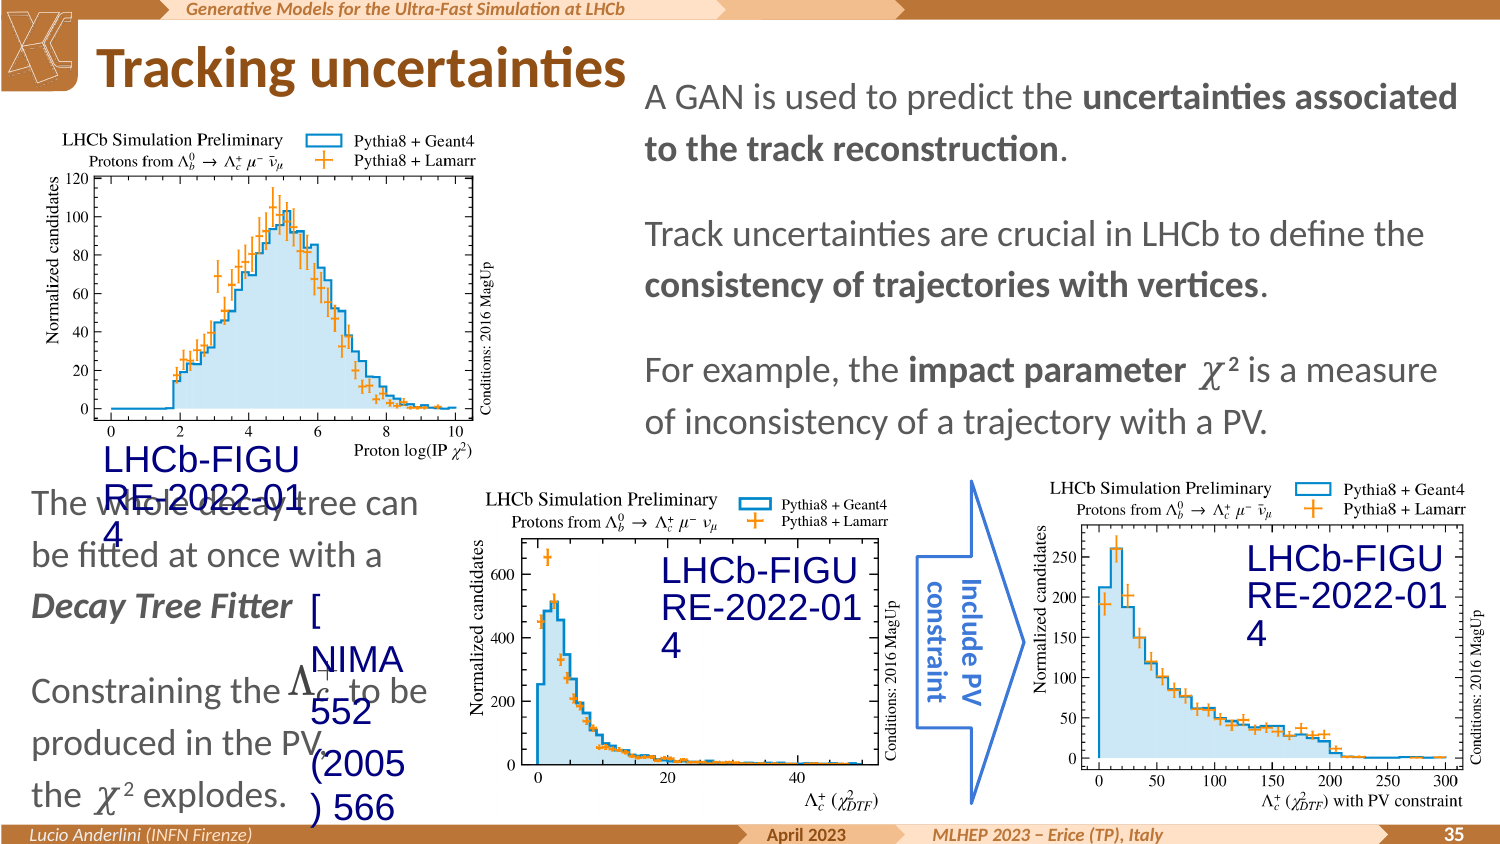

# Tracking uncertainties
A GAN is used to predict the uncertainties associated to the track reconstruction.
Track uncertainties are crucial in LHCb to define the consistency of trajectories with vertices.
For example, the impact parameter 𝜒2 is a measure of inconsistency of a trajectory with a PV.
LHCb-FIGURE-2022-014
The whole decay tree can be fitted at once with a Decay Tree Fitter
Constraining the to be produced in the PV,
the 𝜒2 explodes.
LHCb-FIGURE-2022-014
LHCb-FIGURE-2022-014
[NIMA 552 (2005) 566]
Include PV constraint